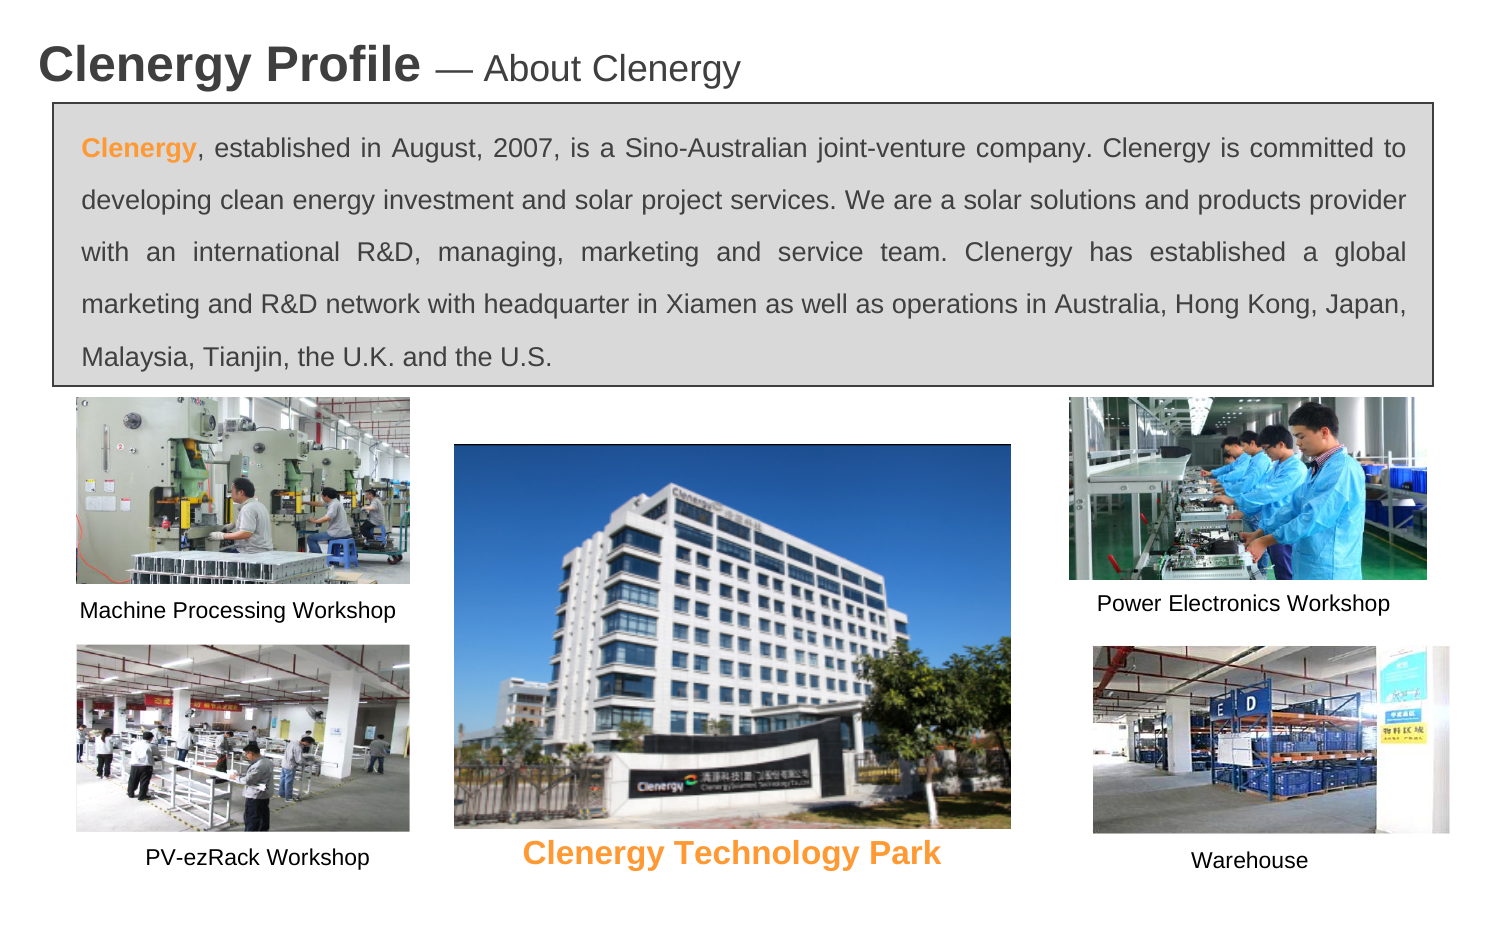

Clenergy Profile — About Clenergy
Clenergy, established in August, 2007, is a Sino-Australian joint-venture company. Clenergy is committed to developing clean energy investment and solar project services. We are a solar solutions and products provider with an international R&D, managing, marketing and service team. Clenergy has established a global marketing and R&D network with headquarter in Xiamen as well as operations in Australia, Hong Kong, Japan, Malaysia, Tianjin, the U.K. and the U.S.
Machine Processing Workshop
Power Electronics Workshop
PV-ezRack Workshop
Warehouse
Clenergy Technology Park